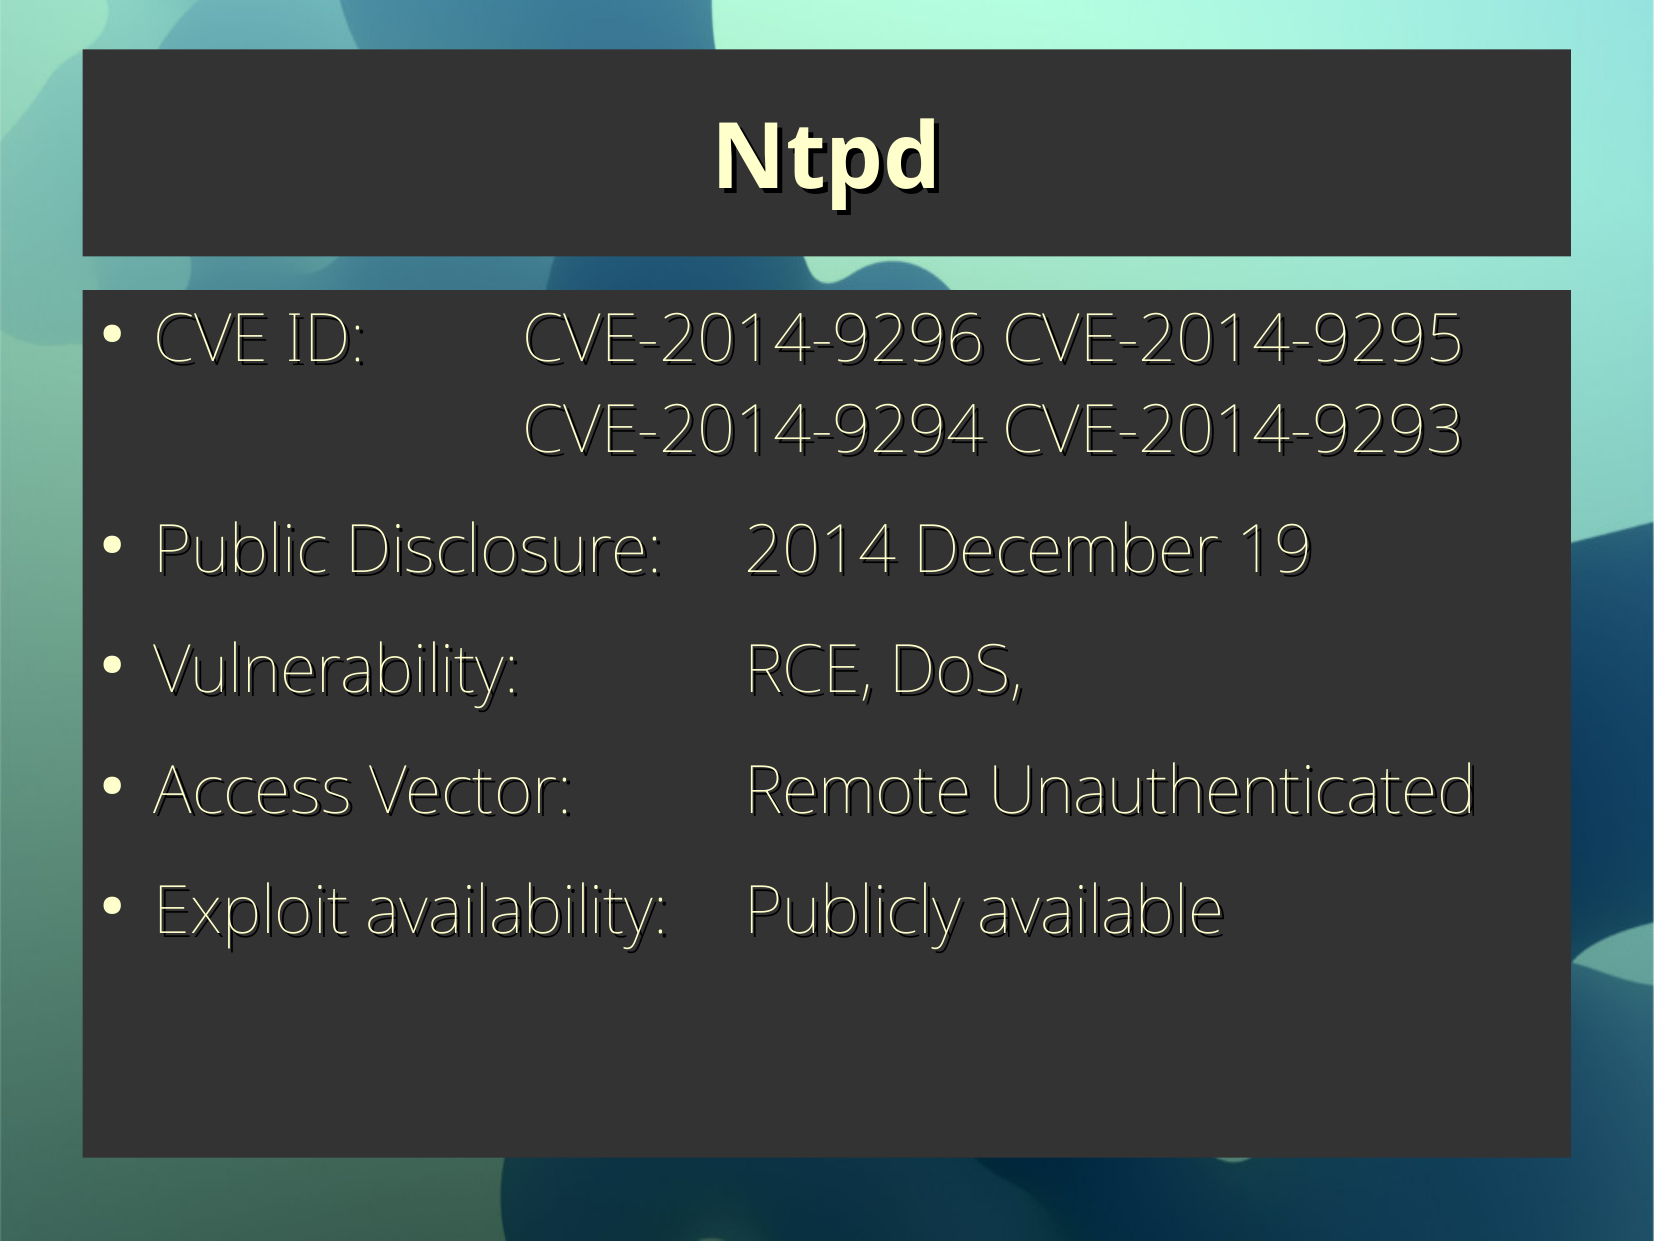

# Ntpd
CVE ID:			CVE-2014-9296 CVE-2014-9295
 					CVE-2014-9294 CVE-2014-9293
Public Disclosure:		2014 December 19
Vulnerability:				RCE, DoS,
Access Vector:			Remote Unauthenticated
Exploit availability:		Publicly available